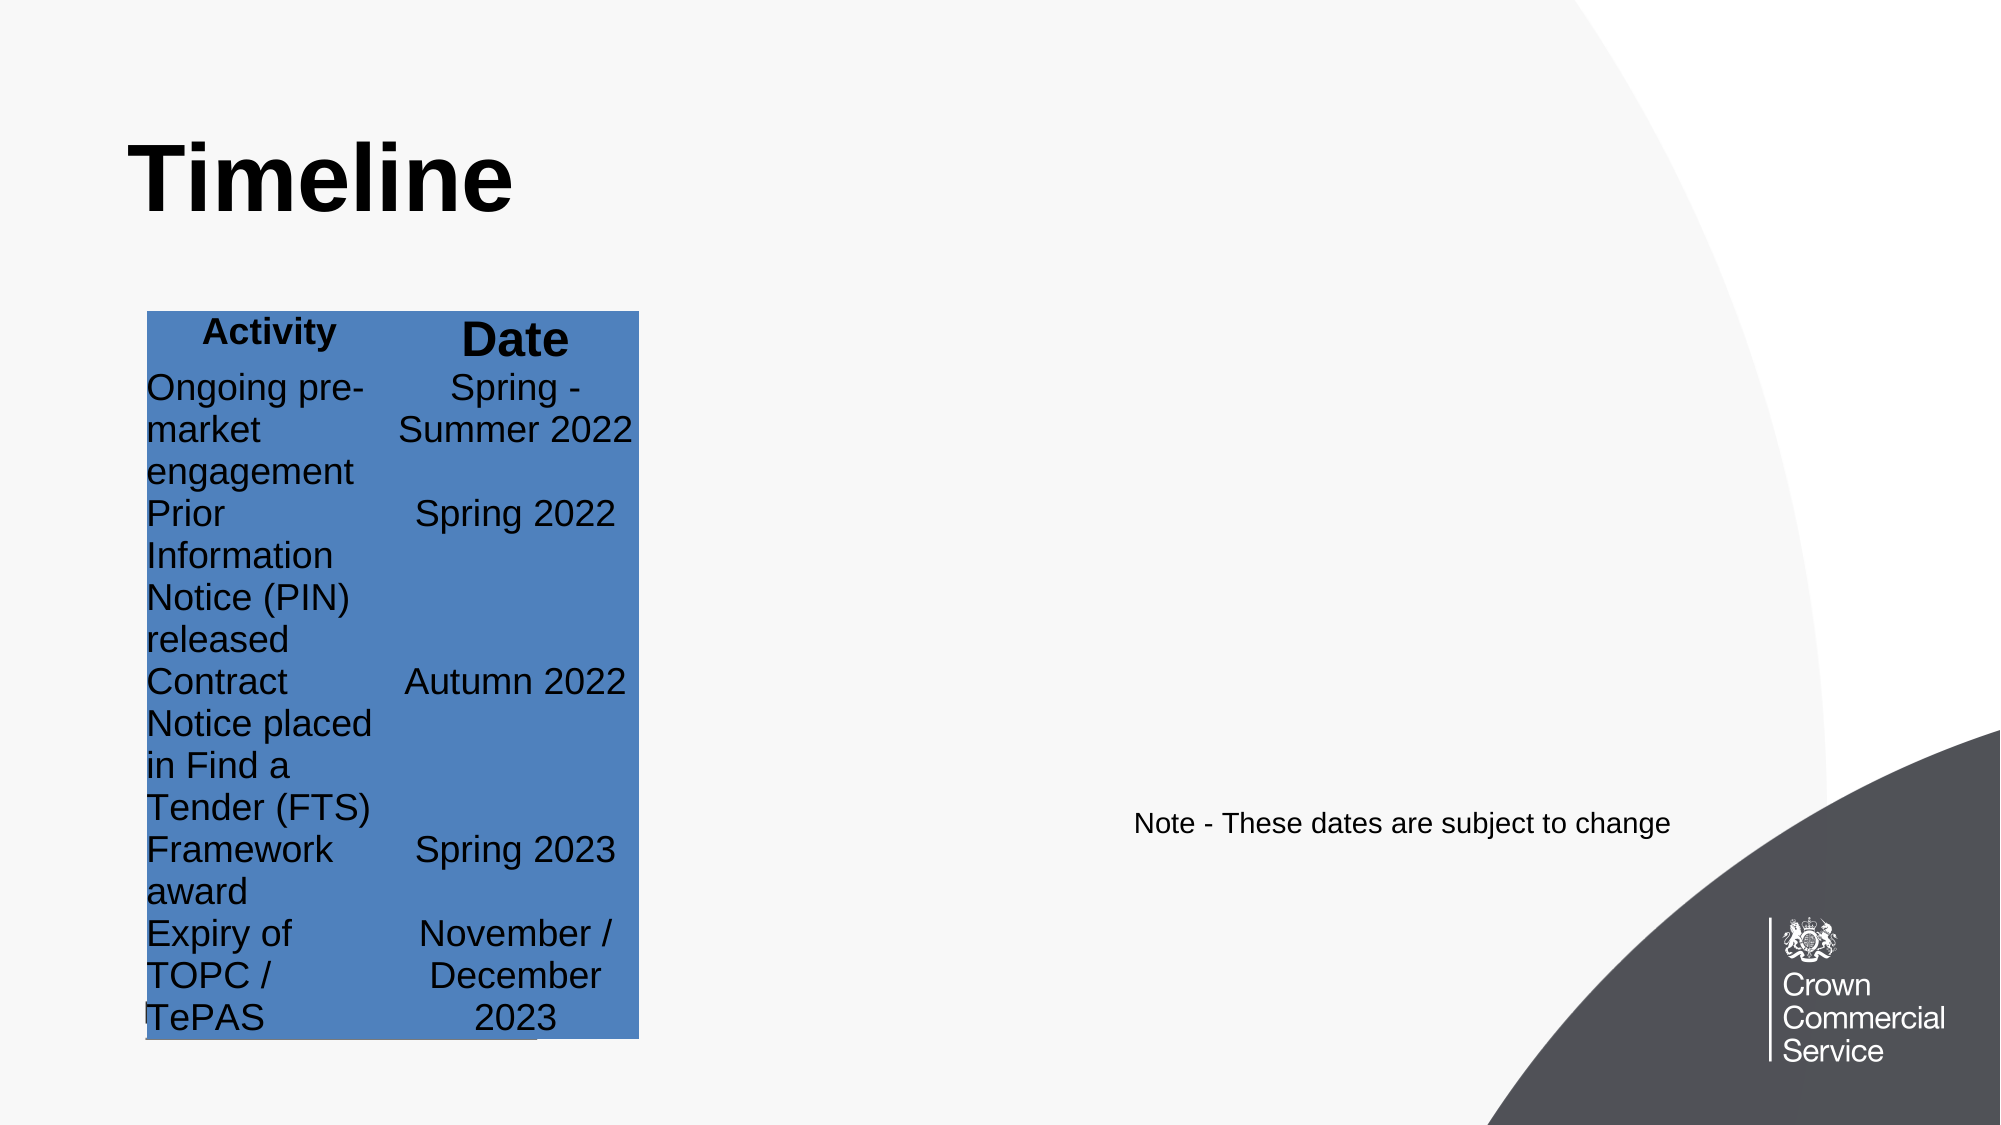

# Timeline
| Activity | Date |
| --- | --- |
| Ongoing pre-market engagement | Spring - Summer 2022 |
| Prior Information Notice (PIN) released | Spring 2022 |
| Contract Notice placed in Find a Tender (FTS) | Autumn 2022 |
| Framework award | Spring 2023 |
| Expiry of TOPC / TePAS | November / December 2023 |
Note - These dates are subject to change